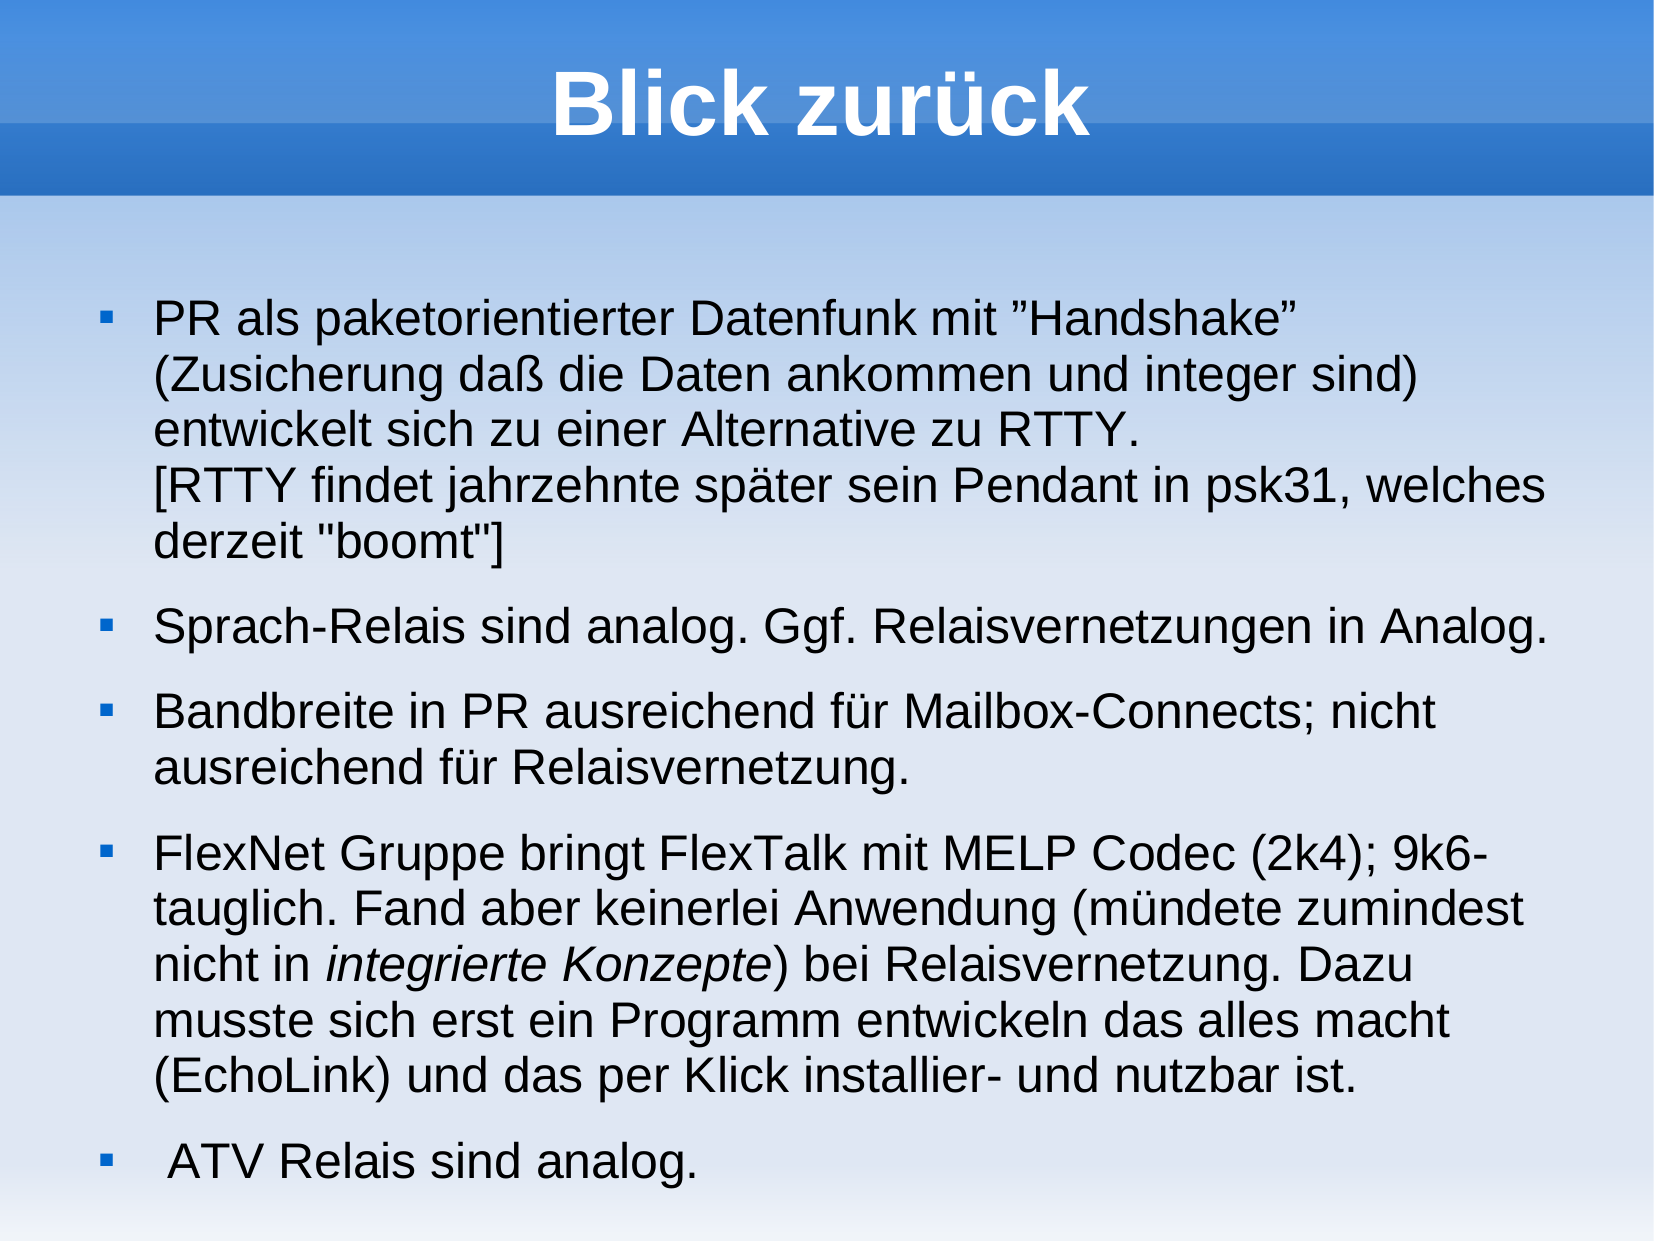

# Blick zurück
PR als paketorientierter Datenfunk mit ”Handshake” (Zusicherung daß die Daten ankommen und integer sind) entwickelt sich zu einer Alternative zu RTTY.
[RTTY findet jahrzehnte später sein Pendant in psk31, welches derzeit "boomt"]
Sprach-Relais sind analog. Ggf. Relaisvernetzungen in Analog.
Bandbreite in PR ausreichend für Mailbox-Connects; nicht ausreichend für Relaisvernetzung.
FlexNet Gruppe bringt FlexTalk mit MELP Codec (2k4); 9k6-tauglich. Fand aber keinerlei Anwendung (mündete zumindest nicht in integrierte Konzepte) bei Relaisvernetzung. Dazu musste sich erst ein Programm entwickeln das alles macht (EchoLink) und das per Klick installier- und nutzbar ist.
 ATV Relais sind analog.